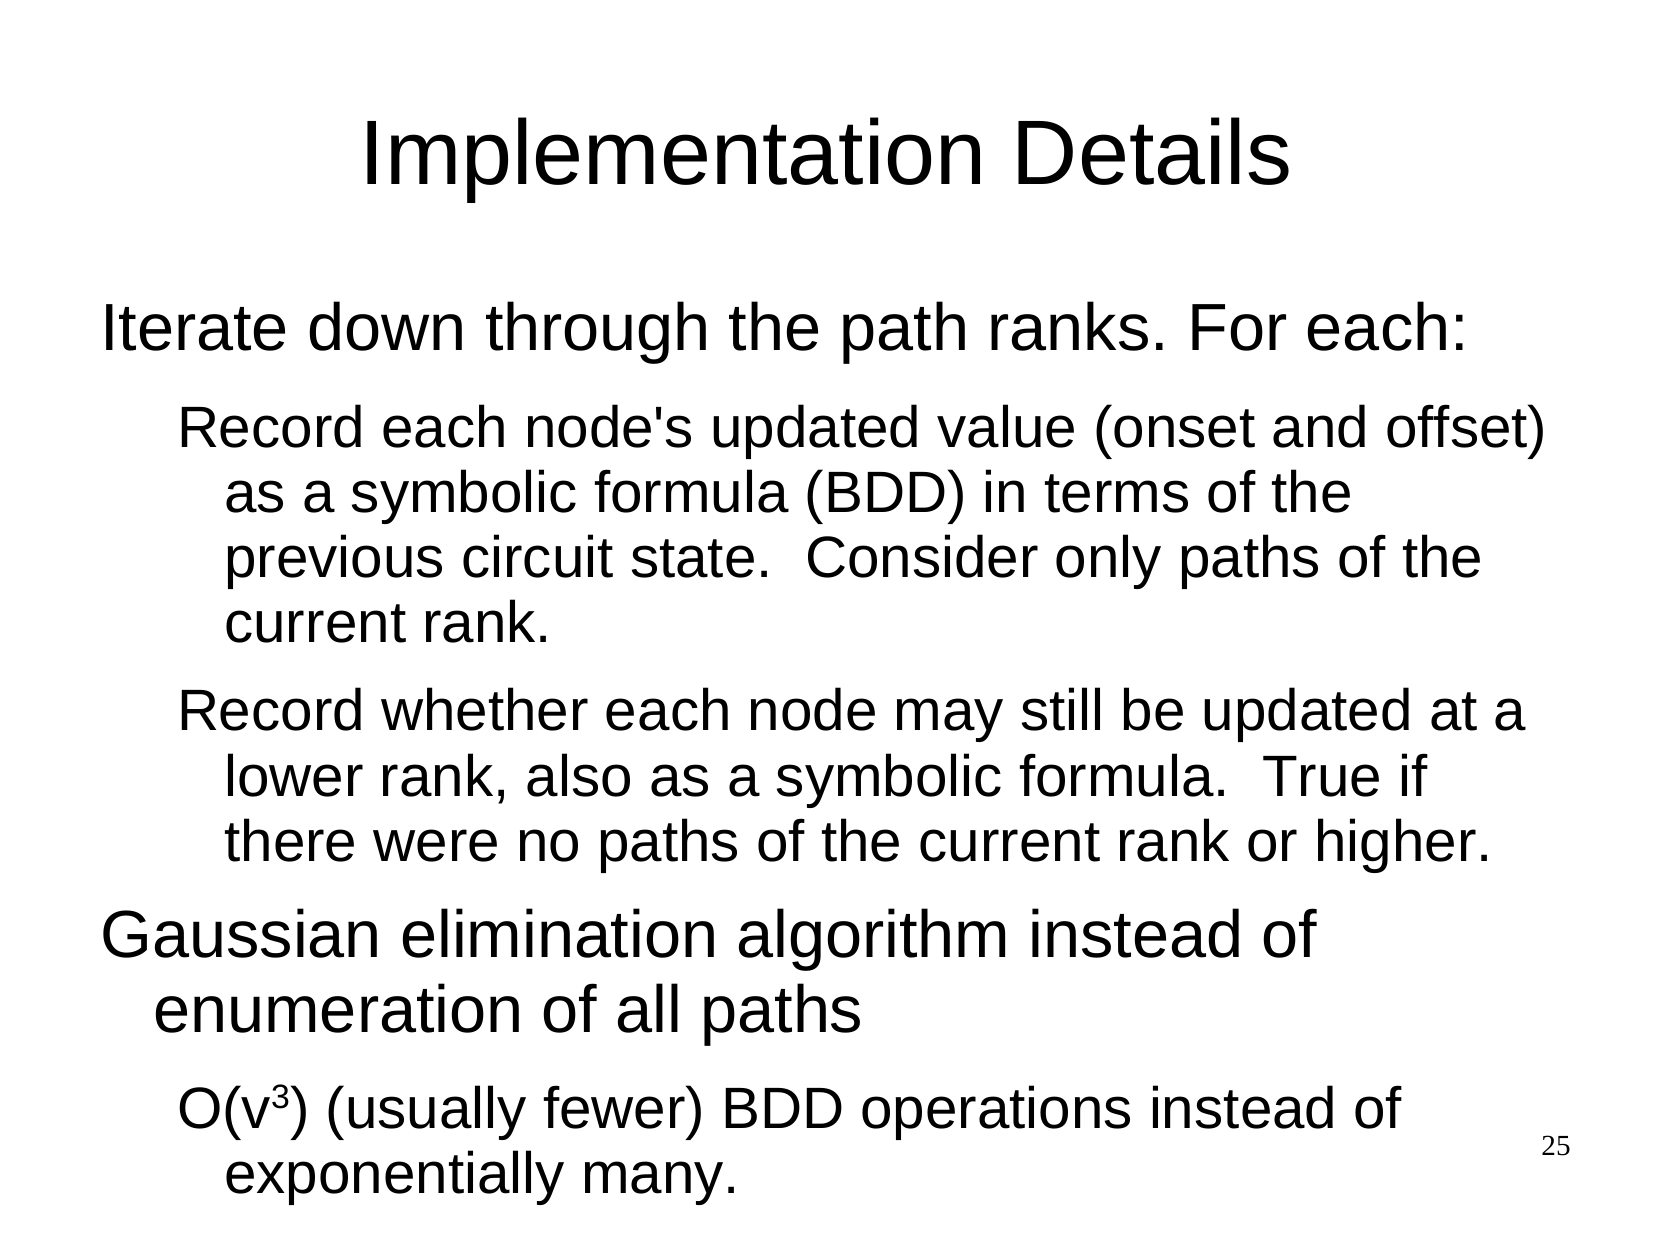

# Implementation Details
Iterate down through the path ranks. For each:
Record each node's updated value (onset and offset) as a symbolic formula (BDD) in terms of the previous circuit state. Consider only paths of the current rank.
Record whether each node may still be updated at a lower rank, also as a symbolic formula. True if there were no paths of the current rank or higher.
Gaussian elimination algorithm instead of enumeration of all paths
O(v3) (usually fewer) BDD operations instead of exponentially many.
25